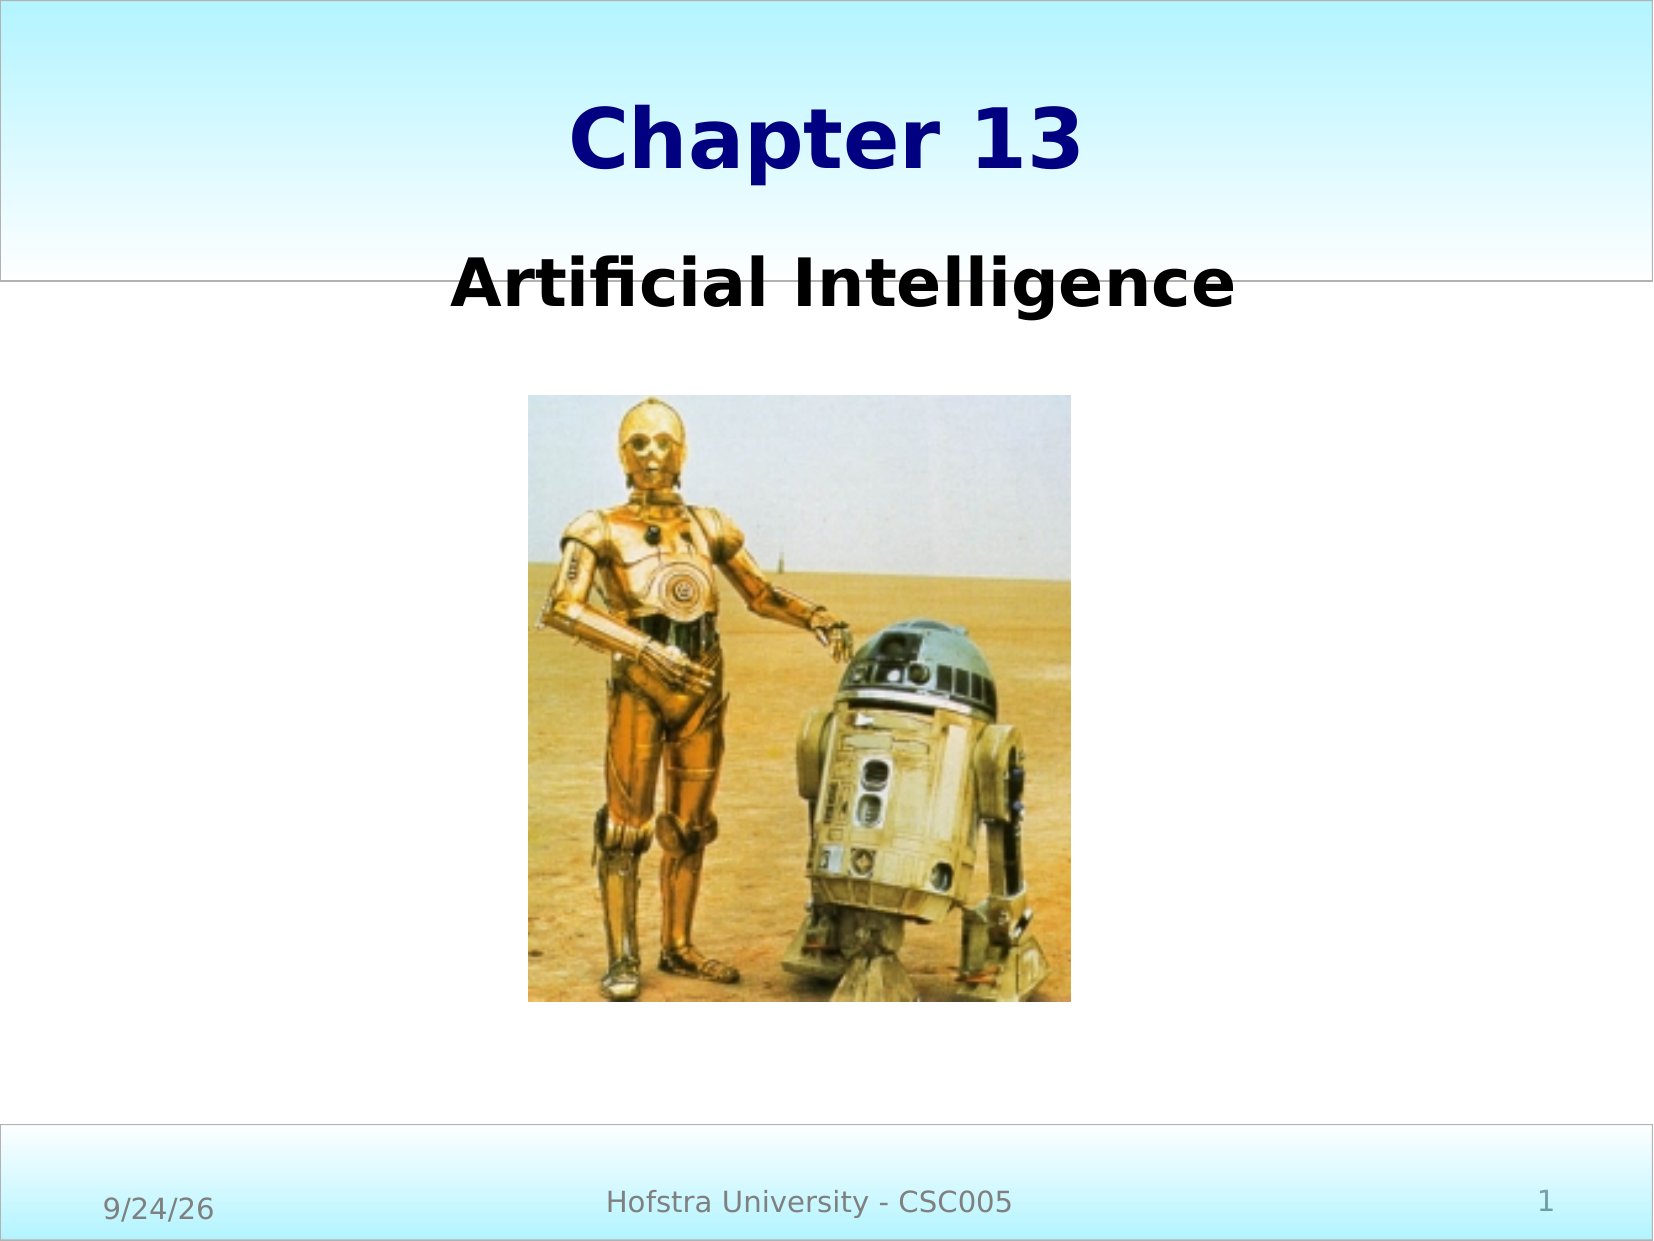

# Chapter 13
Artificial Intelligence
1
Hofstra University - CSC005